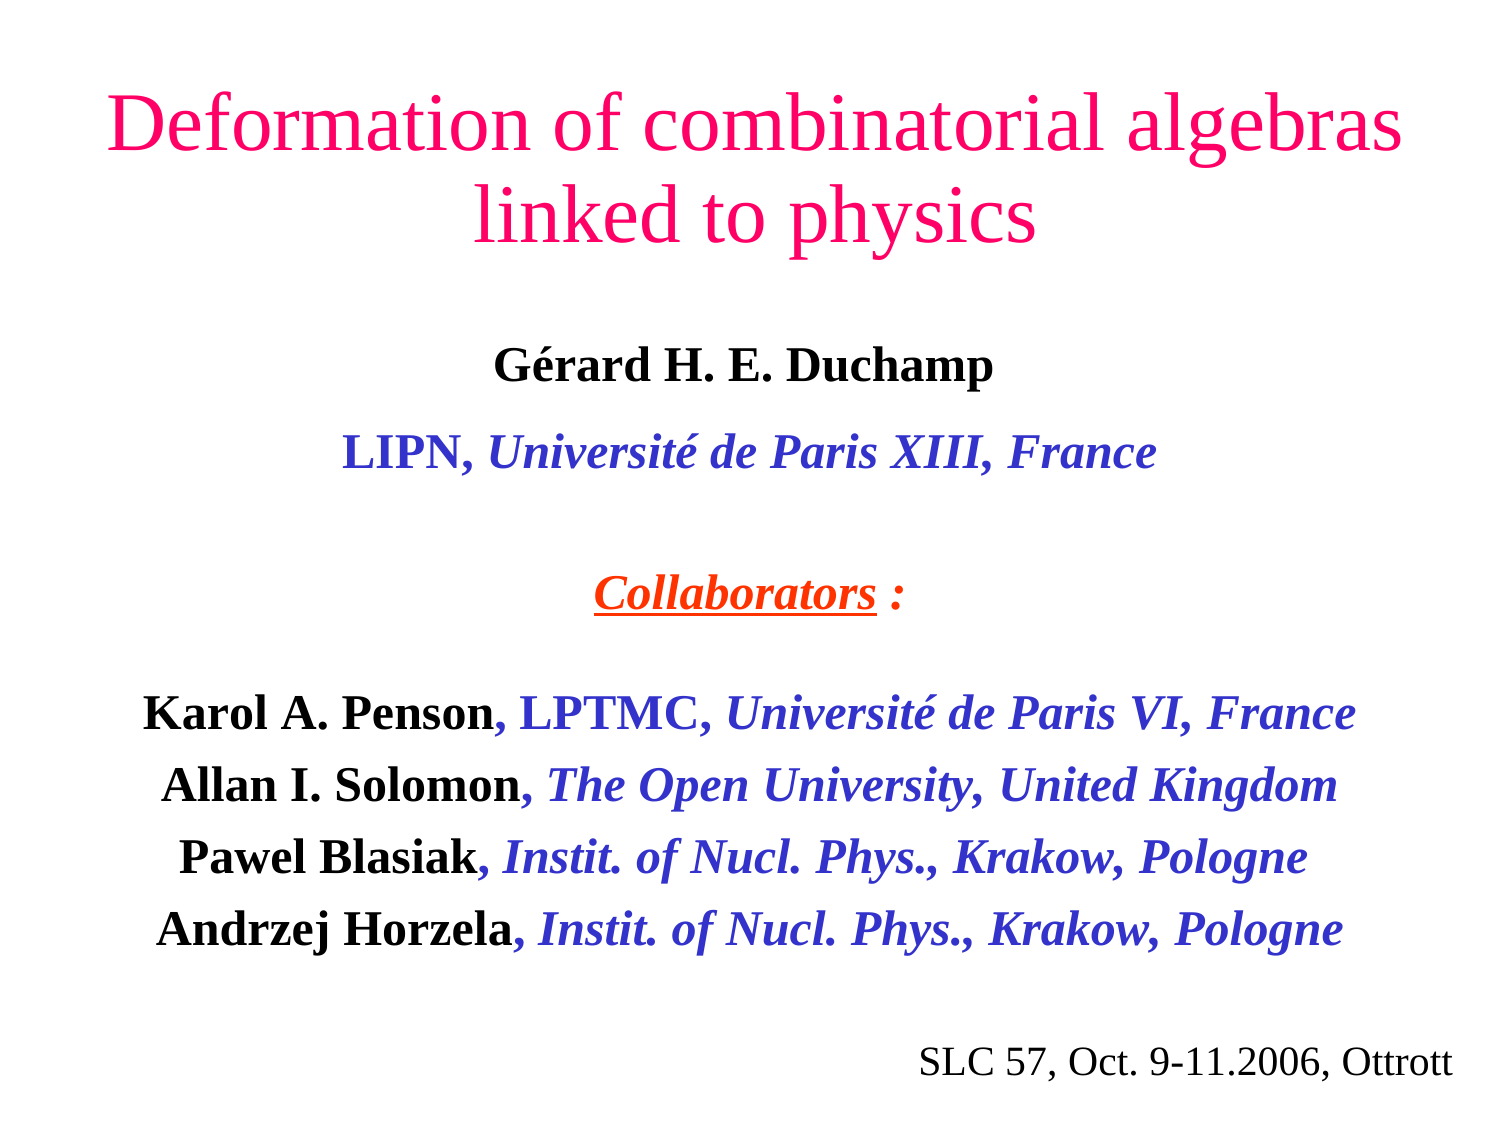

# Deformation of combinatorial algebras linked to physics
Gérard H. E. Duchamp
LIPN, Université de Paris XIII, France
Collaborators :
Karol A. Penson, LPTMC, Université de Paris VI, France
Allan I. Solomon, The Open University, United Kingdom
Pawel Blasiak, Instit. of Nucl. Phys., Krakow, Pologne
Andrzej Horzela, Instit. of Nucl. Phys., Krakow, Pologne
SLC 57, Oct. 9-11.2006, Ottrott